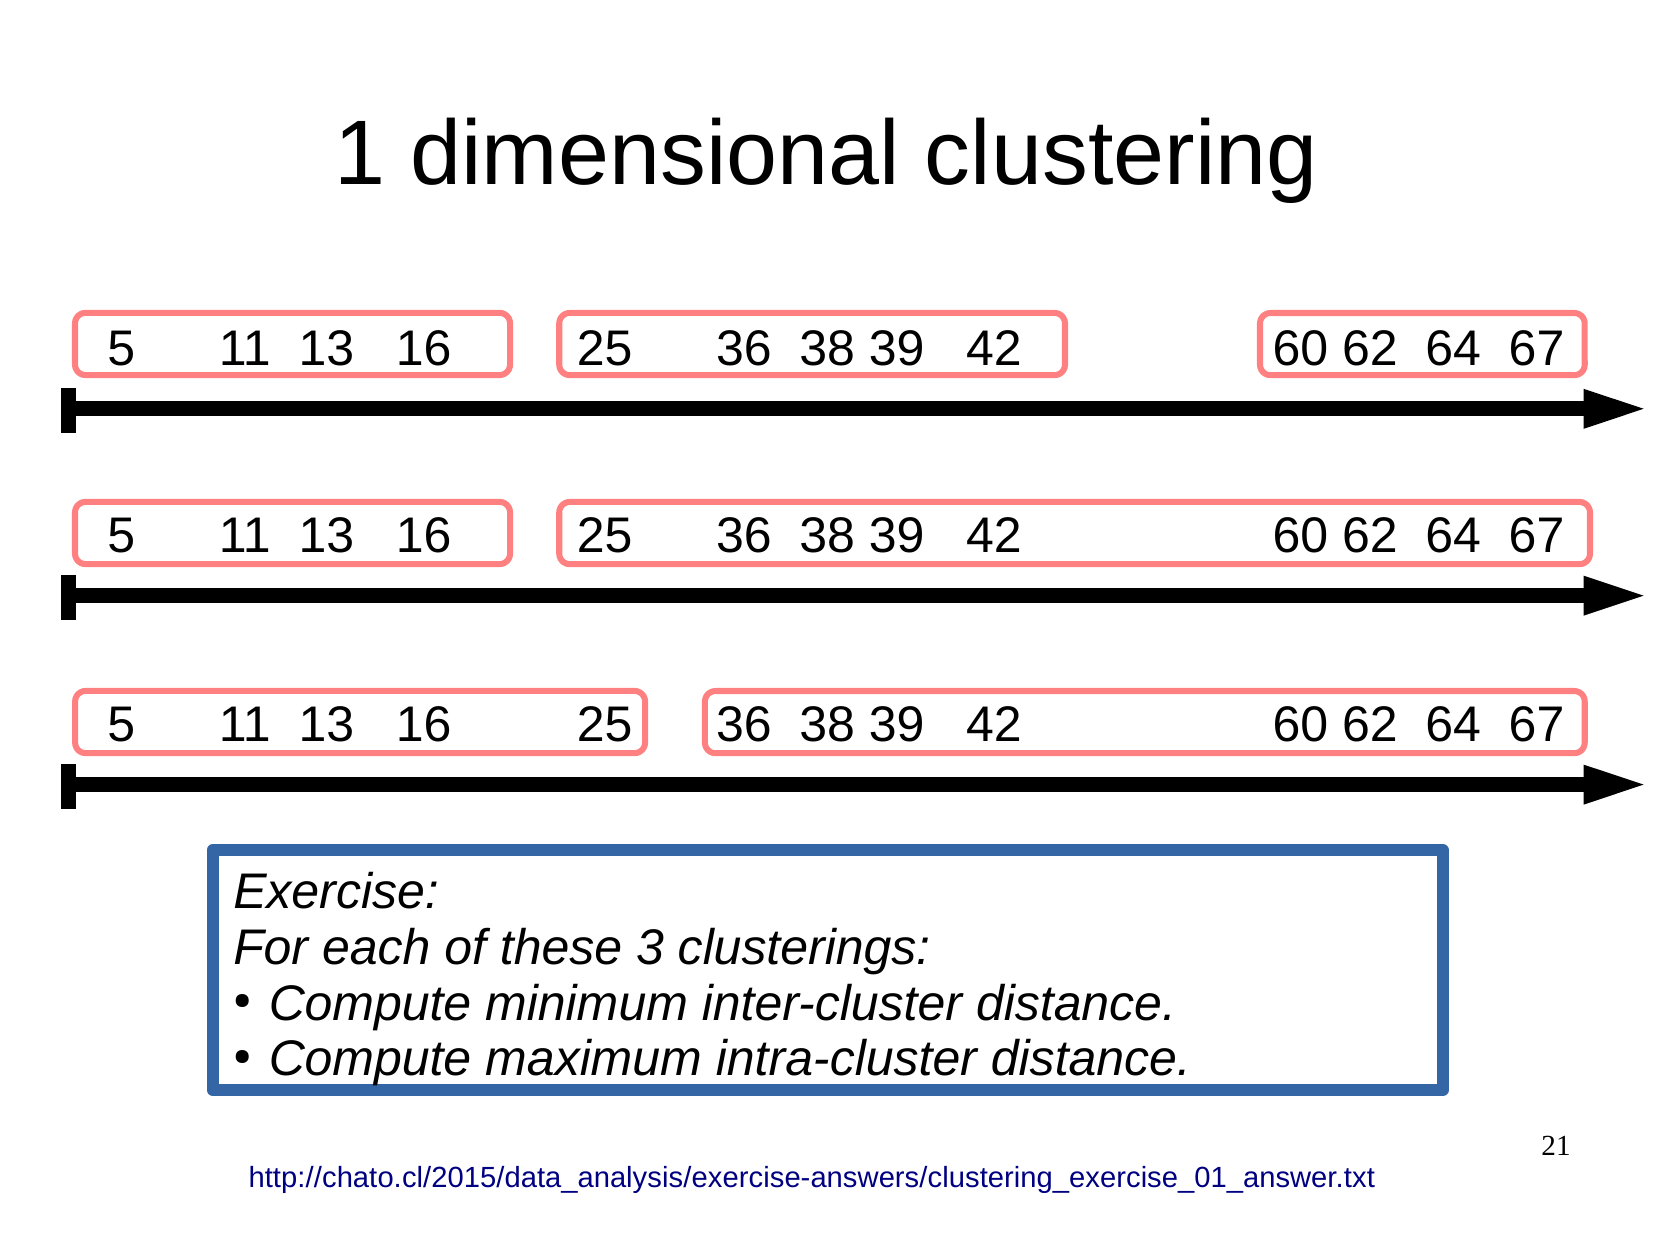

# 1 dimensional clustering
 5 11 13 16 25 36 38 39 42 60 62 64 67
 5 11 13 16 25 36 38 39 42 60 62 64 67
 5 11 13 16 25 36 38 39 42 60 62 64 67
Exercise:
For each of these 3 clusterings:
Compute minimum inter-cluster distance.
Compute maximum intra-cluster distance.
21
http://chato.cl/2015/data_analysis/exercise-answers/clustering_exercise_01_answer.txt